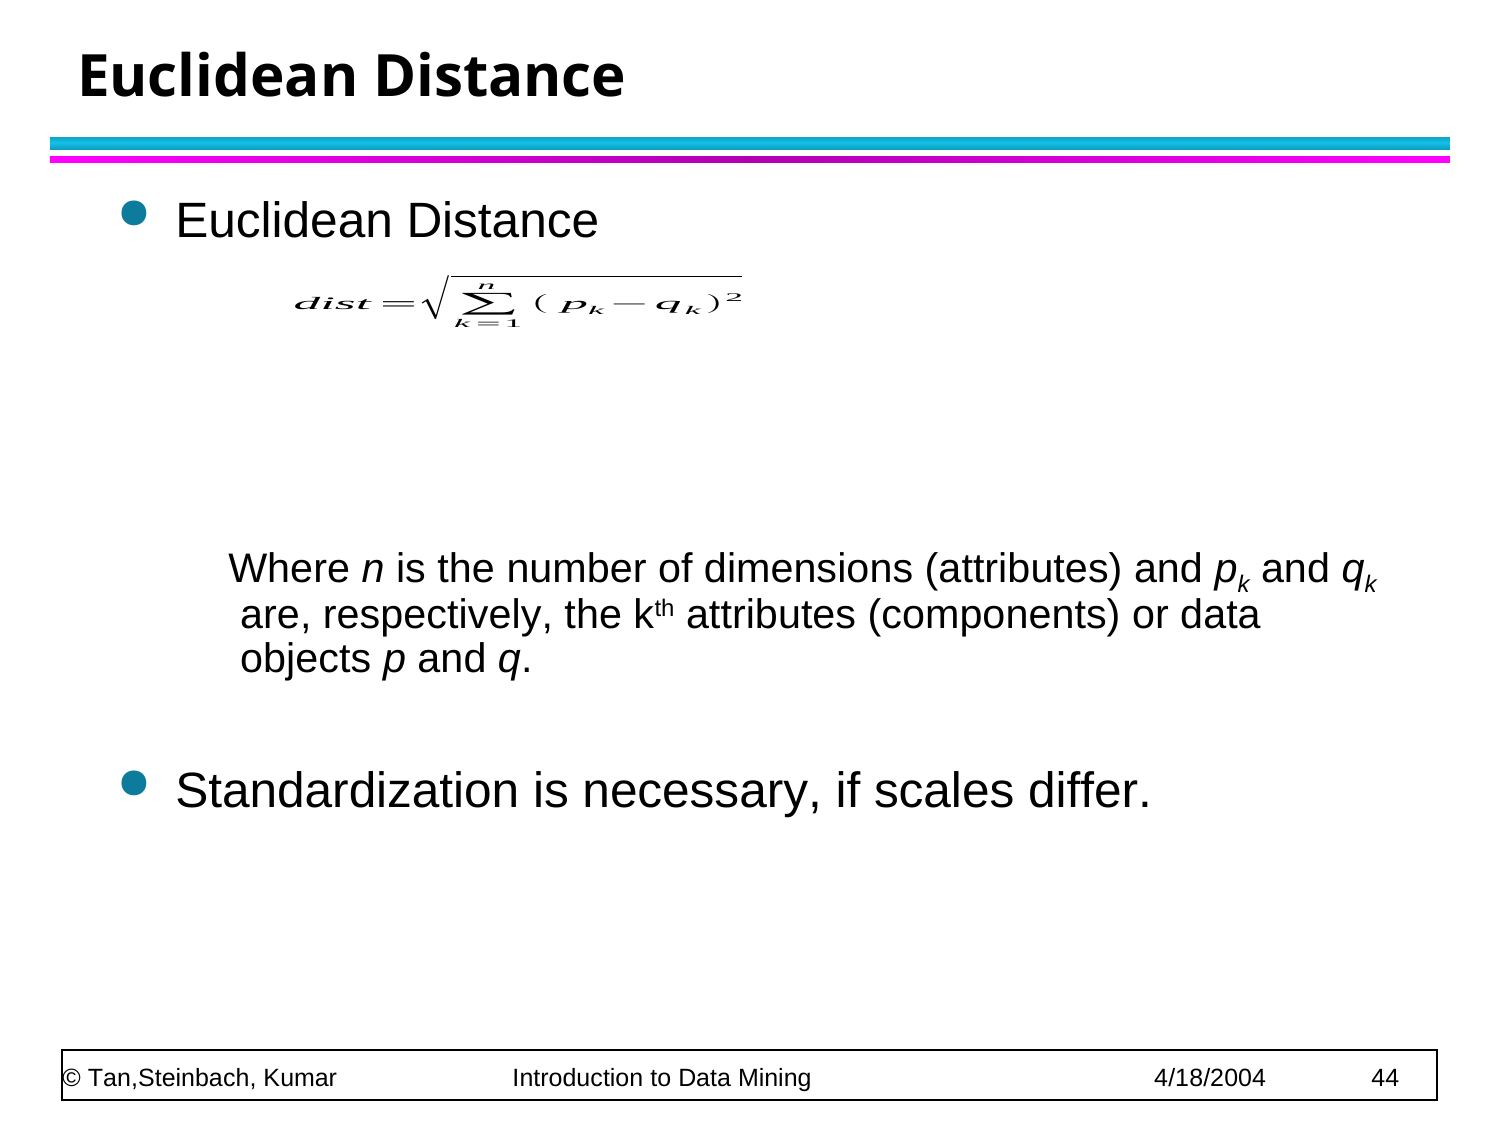

# Euclidean Distance
Euclidean Distance
 Where n is the number of dimensions (attributes) and pk and qk are, respectively, the kth attributes (components) or data objects p and q.
Standardization is necessary, if scales differ.